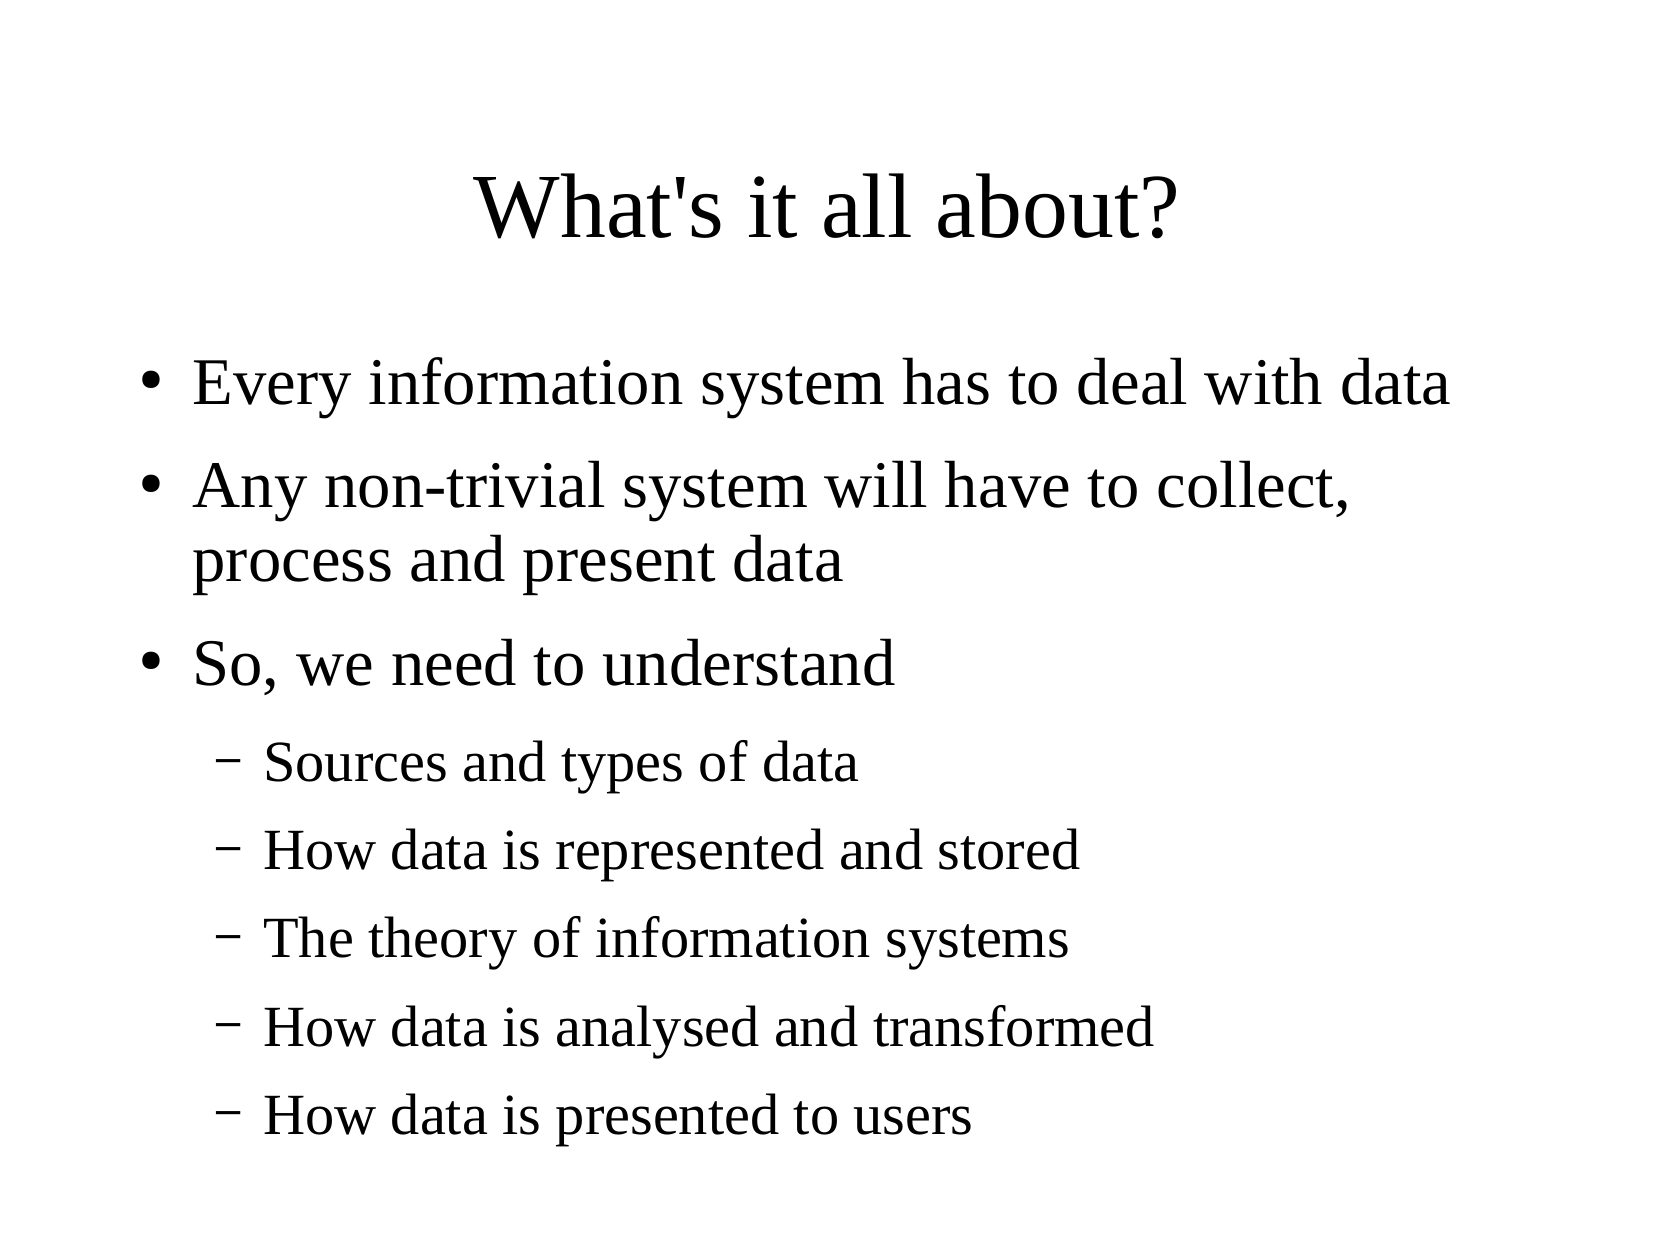

# What's it all about?
Every information system has to deal with data
Any non-trivial system will have to collect, process and present data
So, we need to understand
Sources and types of data
How data is represented and stored
The theory of information systems
How data is analysed and transformed
How data is presented to users